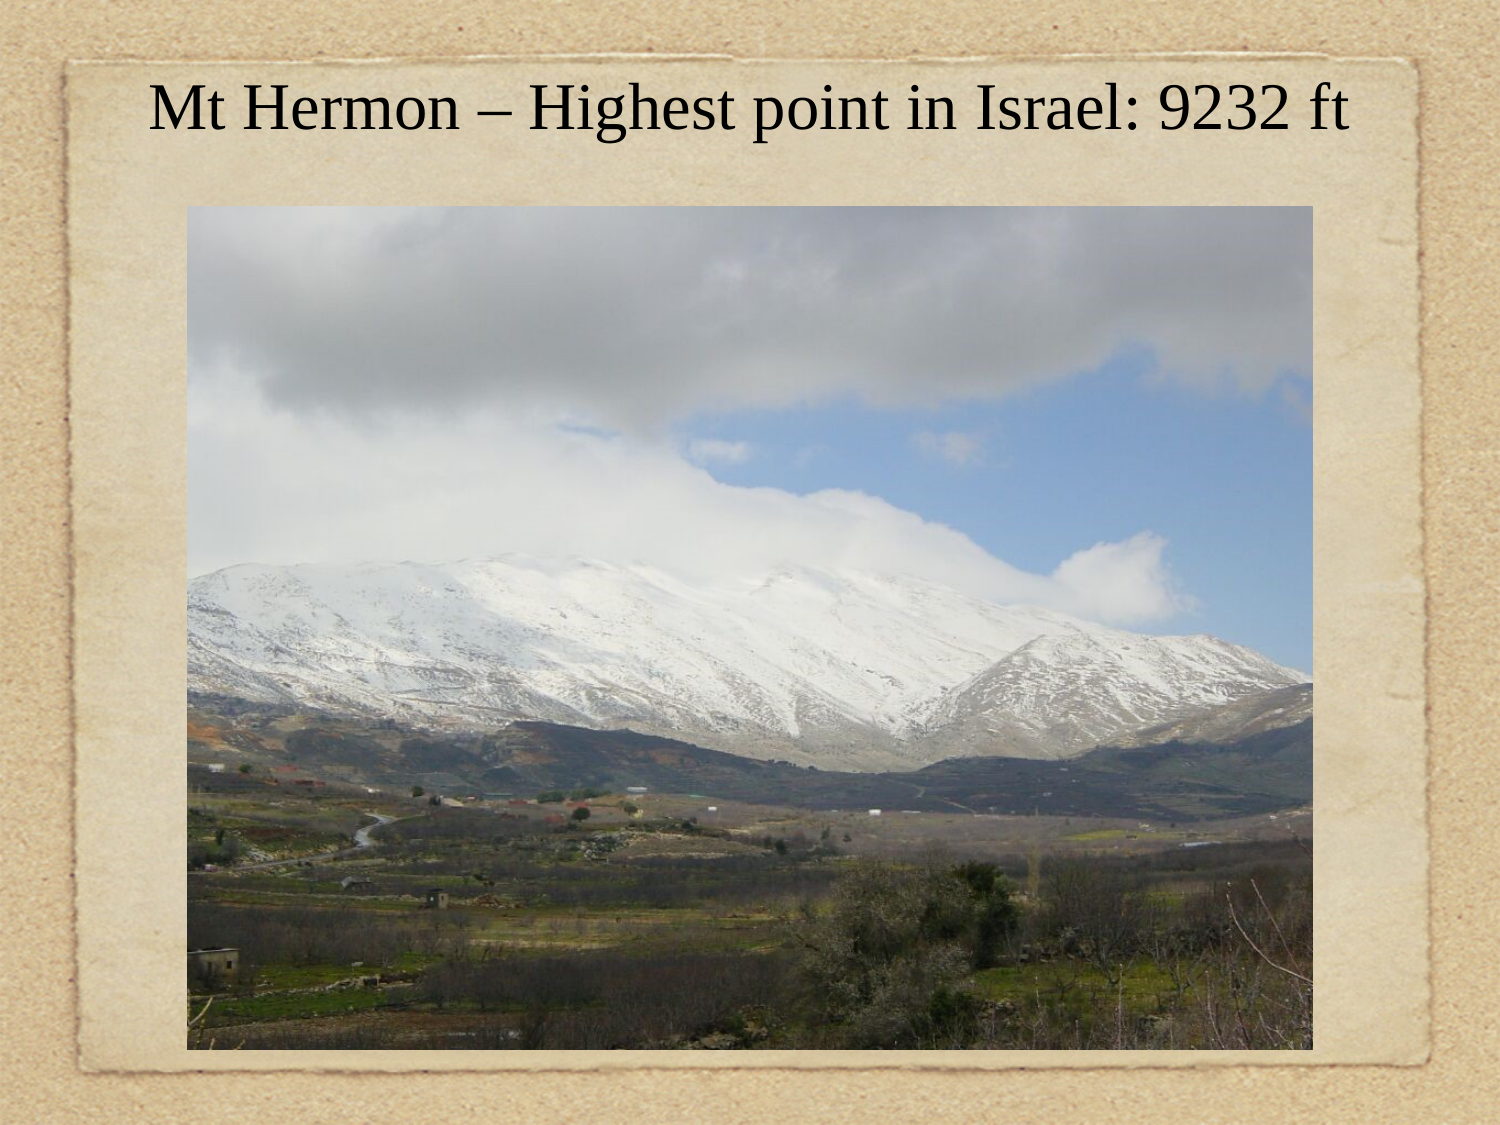

Mt Hermon – Highest point in Israel: 9232 ft